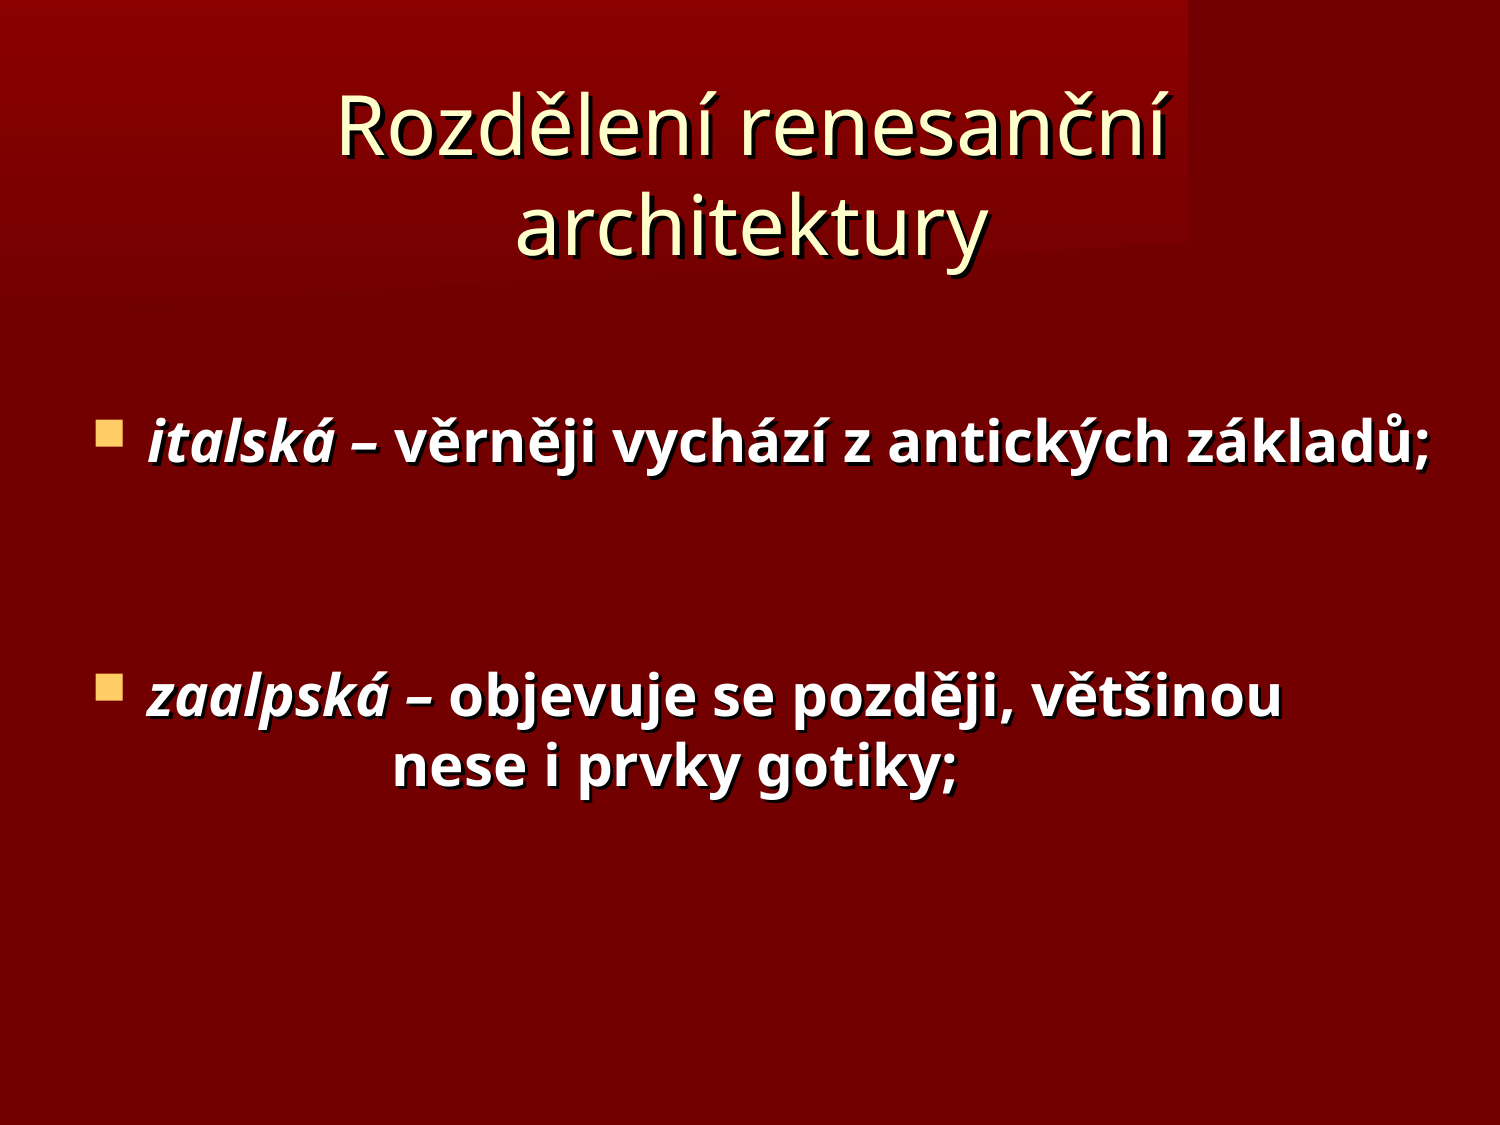

# Rozdělení renesanční architektury
italská – věrněji vychází z antických základů;
zaalpská – objevuje se později, většinou 			nese i prvky gotiky;